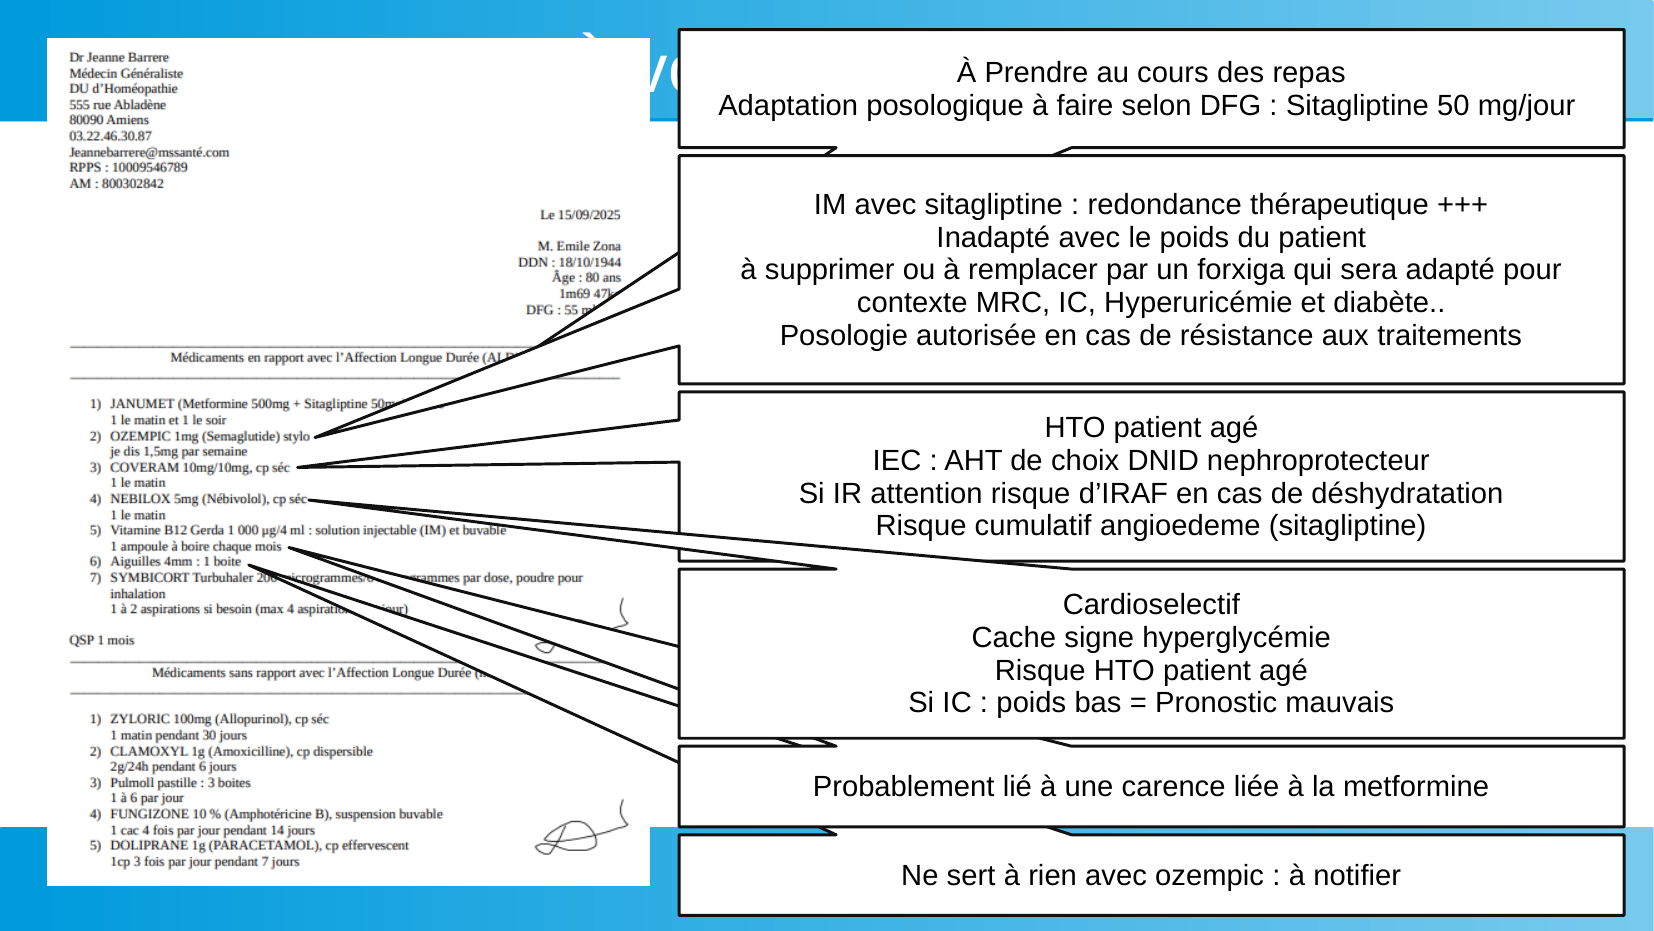

# À vous de jouer !
À Prendre au cours des repas
Adaptation posologique à faire selon DFG : Sitagliptine 50 mg/jour
IM avec sitagliptine : redondance thérapeutique +++
Inadapté avec le poids du patient
à supprimer ou à remplacer par un forxiga qui sera adapté pour contexte MRC, IC, Hyperuricémie et diabète..
Posologie autorisée en cas de résistance aux traitements
HTO patient agé
IEC : AHT de choix DNID nephroprotecteur
Si IR attention risque d’IRAF en cas de déshydratation
Risque cumulatif angioedeme (sitagliptine)
Cardioselectif
Cache signe hyperglycémie
Risque HTO patient agé
Si IC : poids bas = Pronostic mauvais
Probablement lié à une carence liée à la metformine
Ne sert à rien avec ozempic : à notifier
39